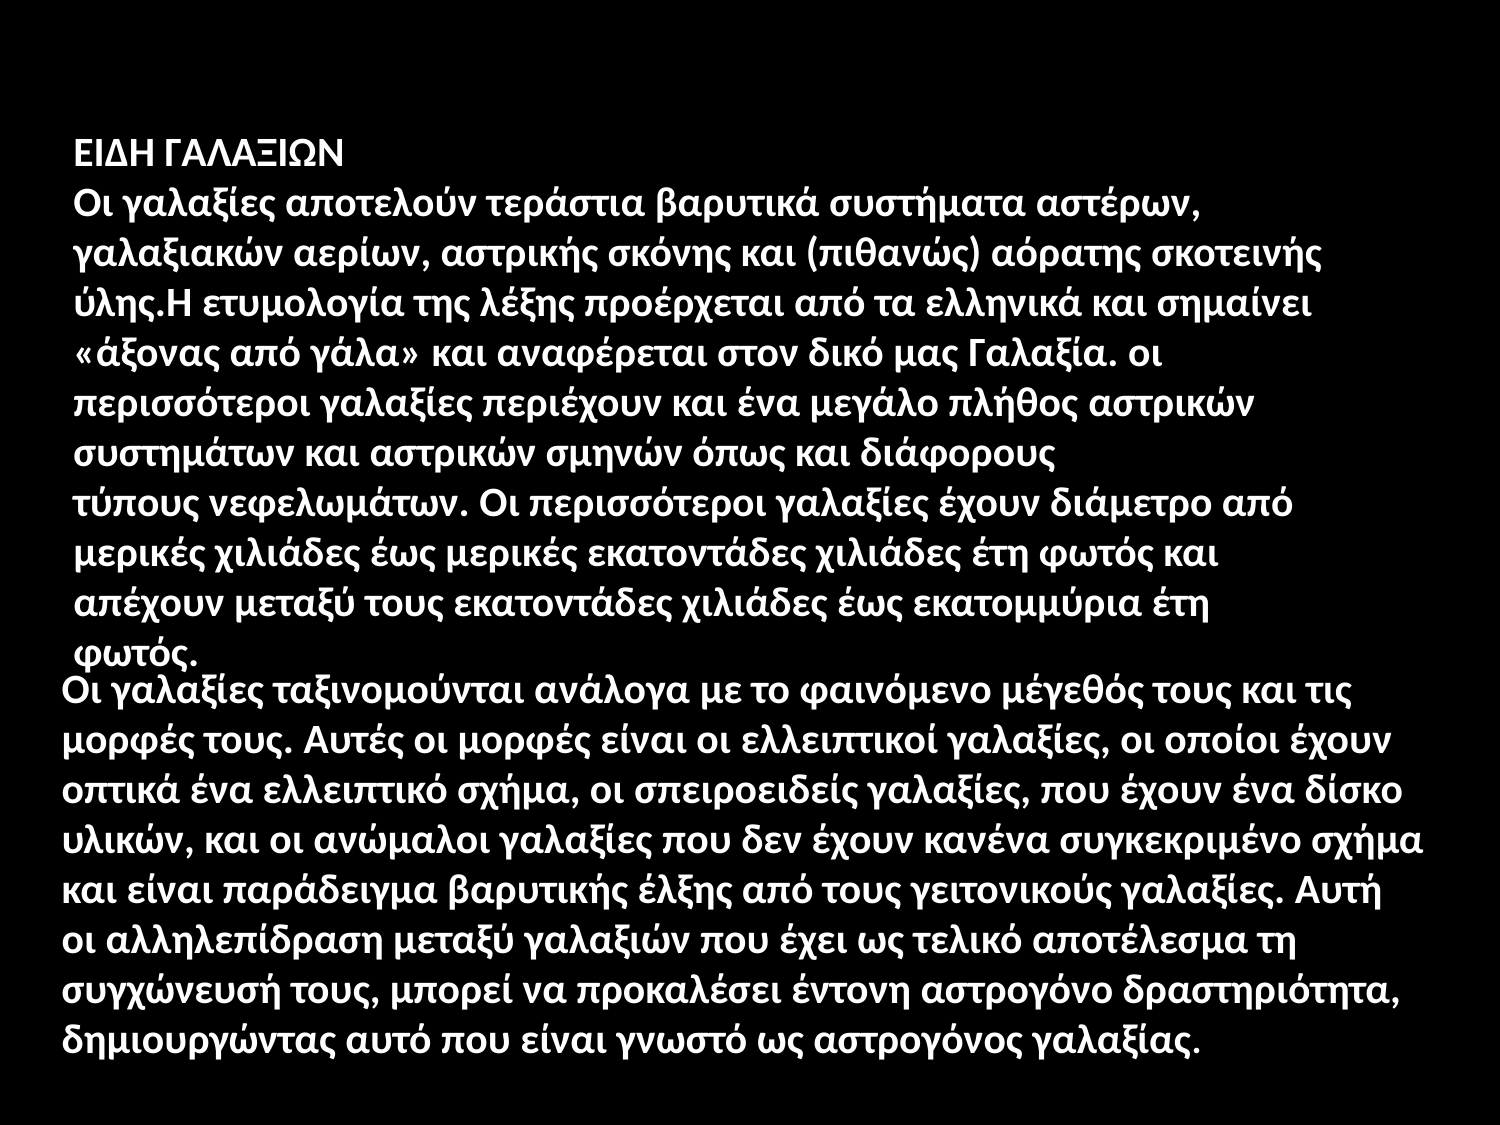

ΕΙΔΗ ΓΑΛΑΞΙΩΝ
Οι γαλαξίες αποτελούν τεράστια βαρυτικά συστήματα αστέρων, γαλαξιακών αερίων, αστρικής σκόνης και (πιθανώς) αόρατης σκοτεινής ύλης.Η ετυμολογία της λέξης προέρχεται από τα ελληνικά και σημαίνει «άξονας από γάλα» και αναφέρεται στον δικό μας Γαλαξία. οι περισσότεροι γαλαξίες περιέχουν και ένα μεγάλο πλήθος αστρικών συστημάτων και αστρικών σμηνών όπως και διάφορους τύπους νεφελωμάτων. Οι περισσότεροι γαλαξίες έχουν διάμετρο από μερικές χιλιάδες έως μερικές εκατοντάδες χιλιάδες έτη φωτός και απέχουν μεταξύ τους εκατοντάδες χιλιάδες έως εκατομμύρια έτη φωτός.
Οι γαλαξίες ταξινομούνται ανάλογα με το φαινόμενο μέγεθός τους και τις μορφές τους. Αυτές οι μορφές είναι οι ελλειπτικοί γαλαξίες, οι οποίοι έχουν οπτικά ένα ελλειπτικό σχήμα, οι σπειροειδείς γαλαξίες, που έχουν ένα δίσκο υλικών, και οι ανώμαλοι γαλαξίες που δεν έχουν κανένα συγκεκριμένο σχήμα και είναι παράδειγμα βαρυτικής έλξης από τους γειτονικούς γαλαξίες. Αυτή οι αλληλεπίδραση μεταξύ γαλαξιών που έχει ως τελικό αποτέλεσμα τη συγχώνευσή τους, μπορεί να προκαλέσει έντονη αστρογόνο δραστηριότητα, δημιουργώντας αυτό που είναι γνωστό ως αστρογόνος γαλαξίας.